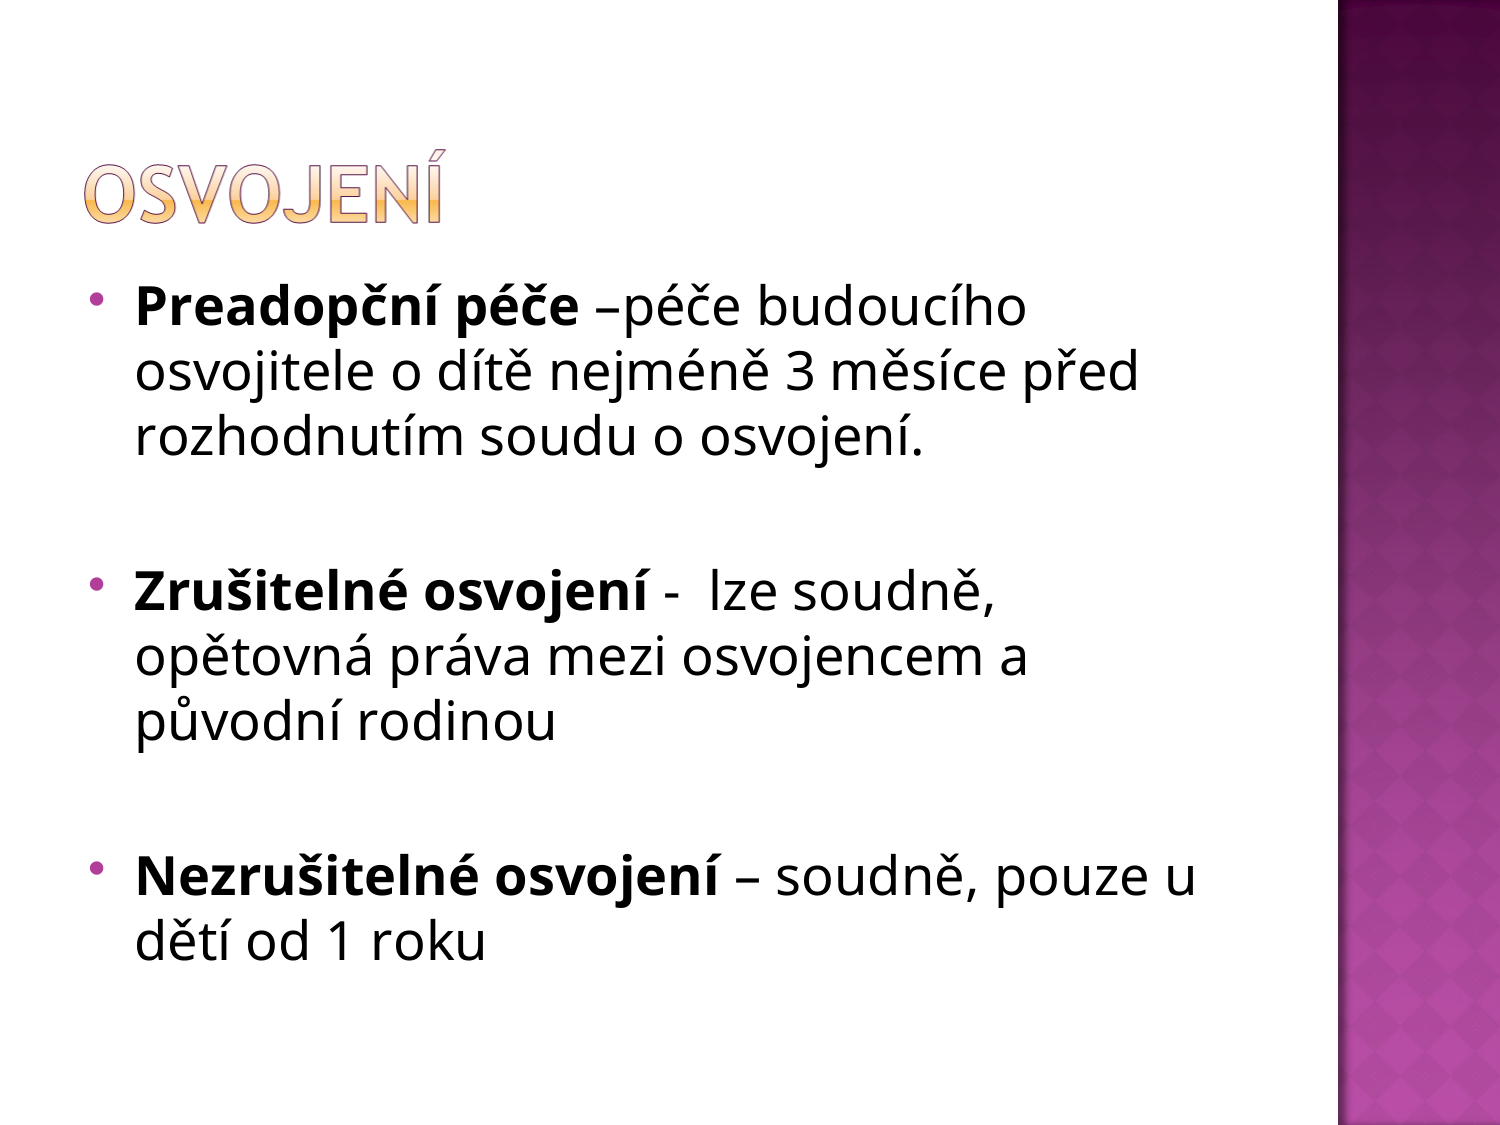

# Preadopční péče –péče budoucího osvojitele o dítě nejméně 3 měsíce před rozhodnutím soudu o osvojení.
Zrušitelné osvojení - lze soudně, opětovná práva mezi osvojencem a původní rodinou
Nezrušitelné osvojení – soudně, pouze u dětí od 1 roku